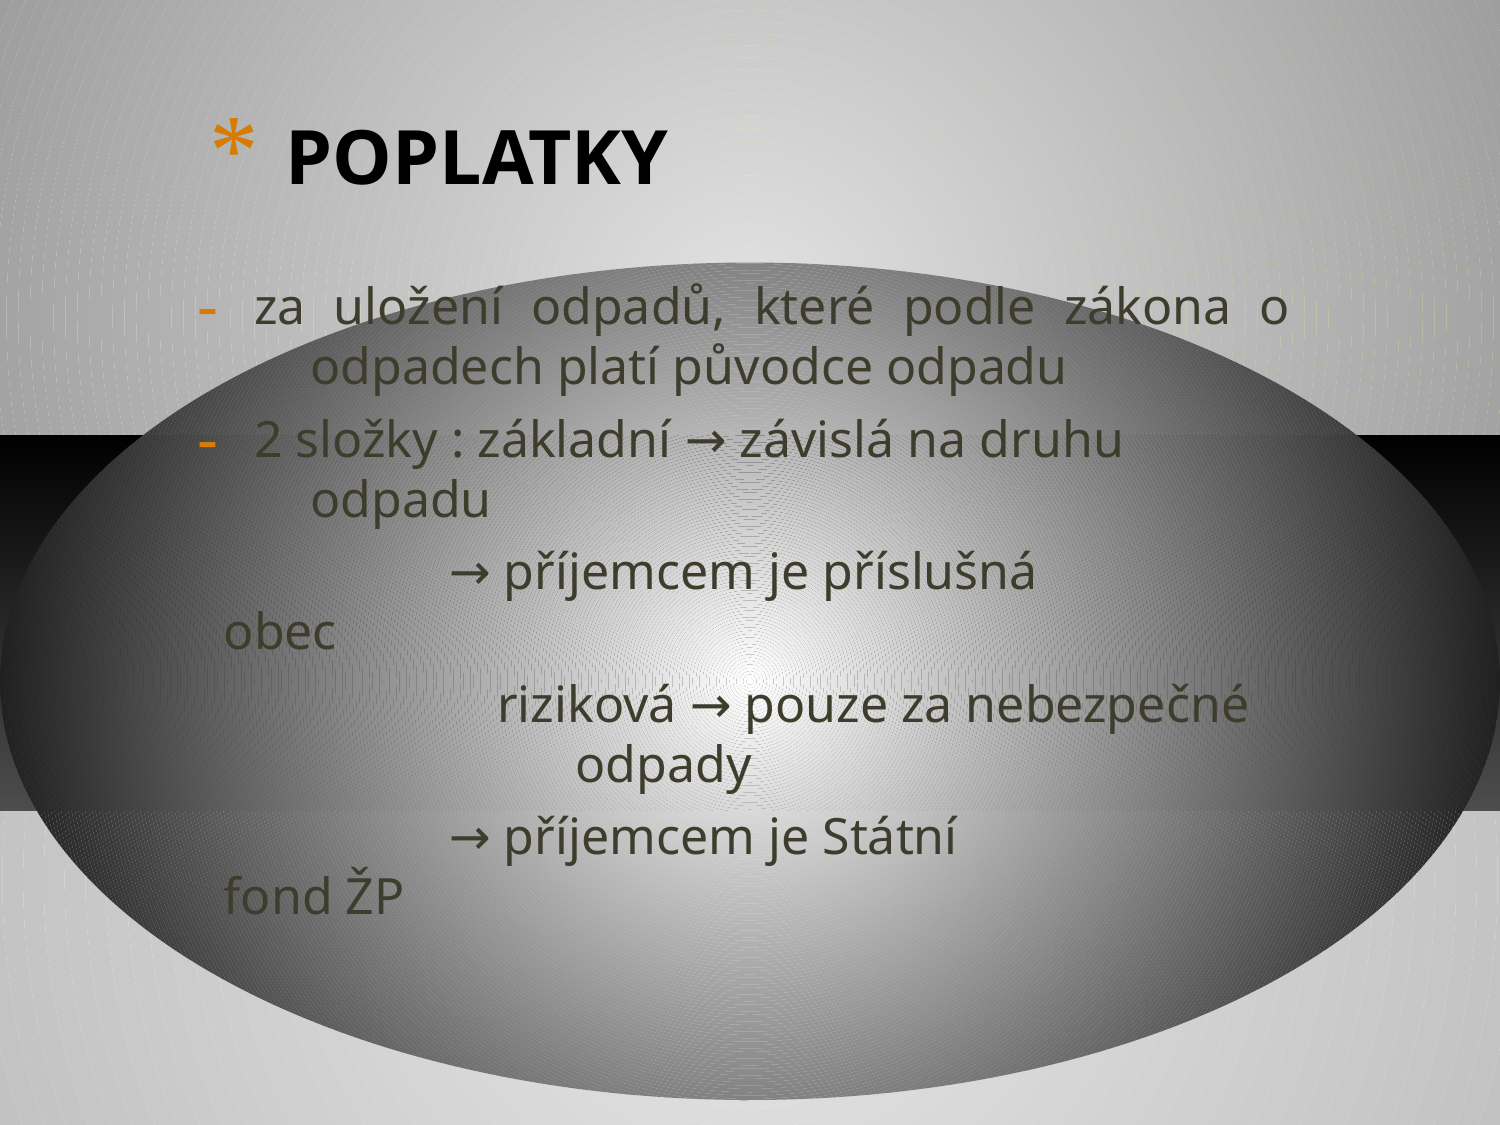

POPLATKY
# za uložení odpadů, které podle zákona o odpadech platí původce odpadu
2 složky : základní → závislá na druhu odpadu
			 → příjemcem je příslušná 			 obec
 riziková → pouze za nebezpečné 				 odpady
			 → příjemcem je Státní 			 fond ŽP